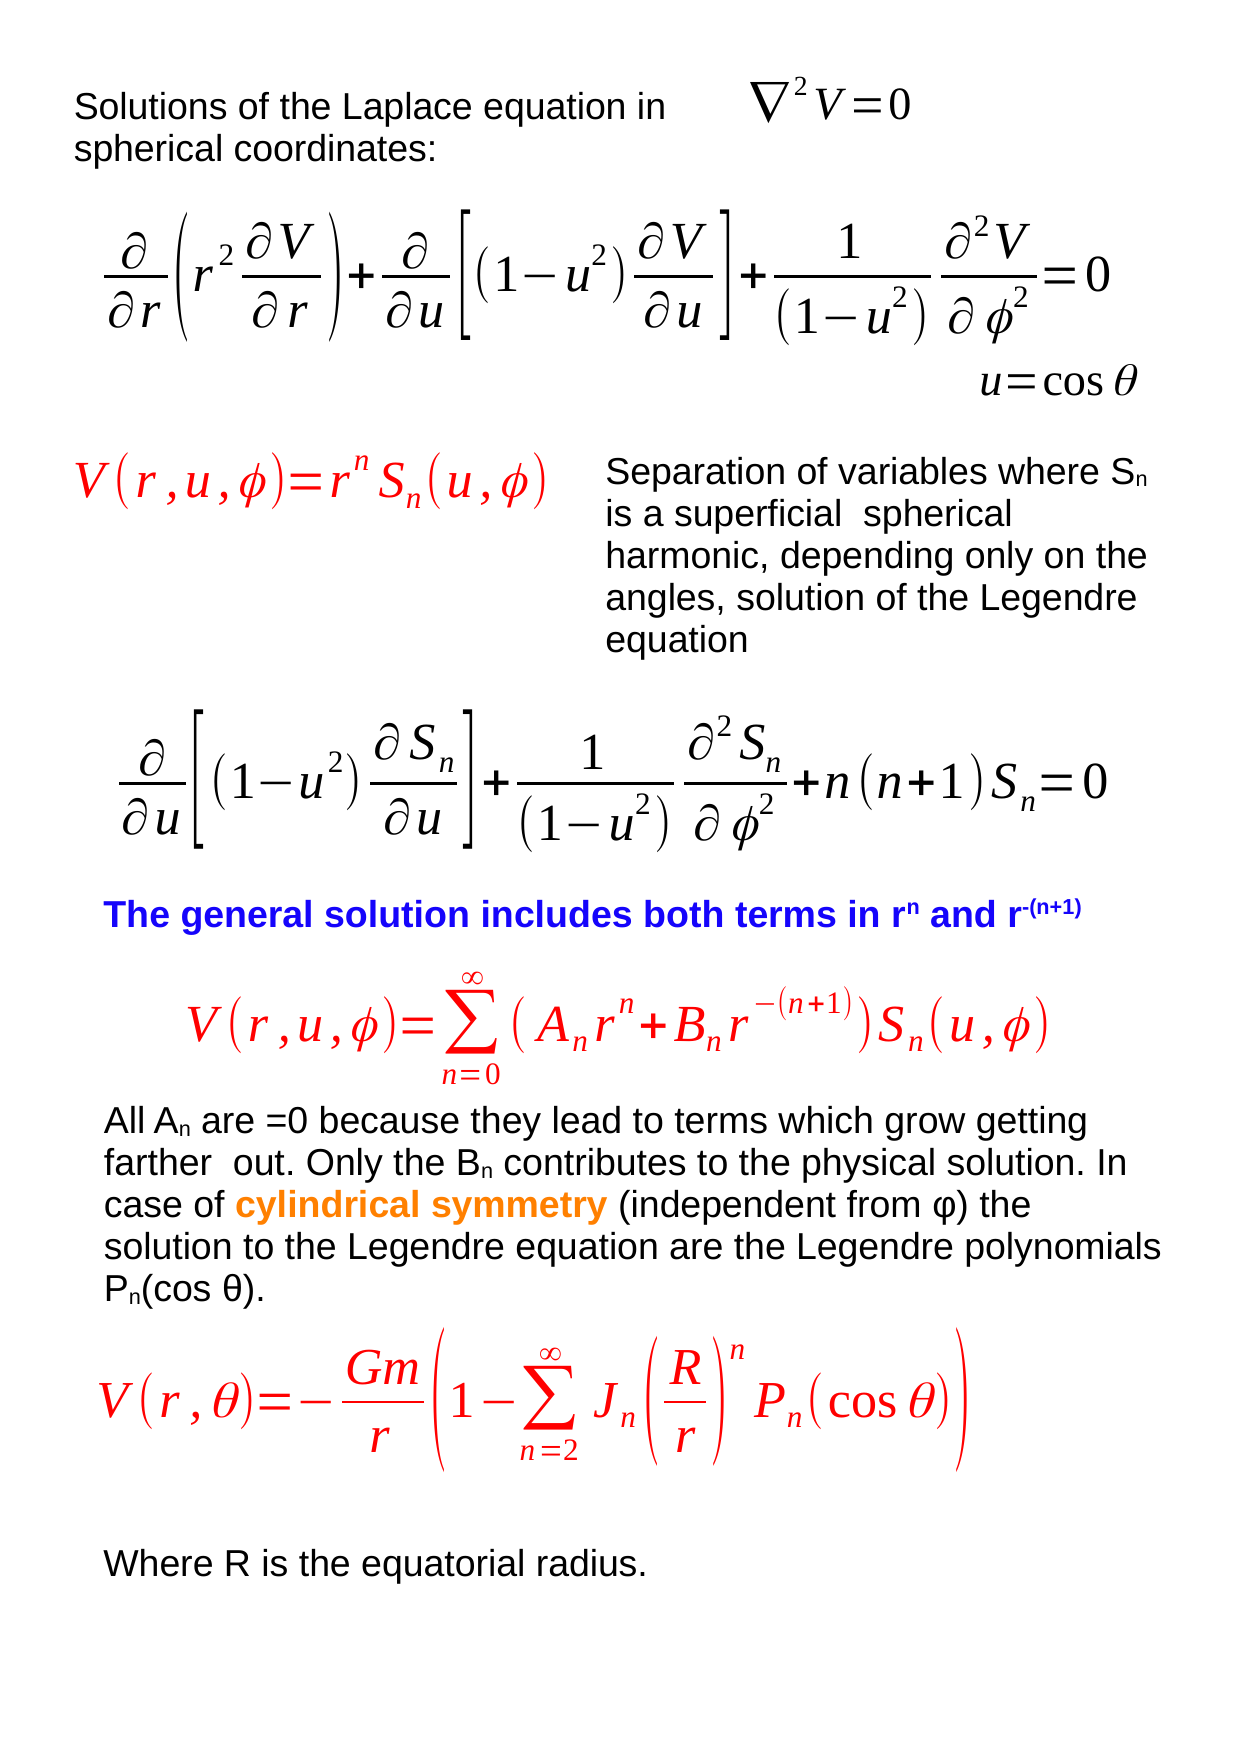

Solutions of the Laplace equation in spherical coordinates:
Separation of variables where Sn is a superficial spherical harmonic, depending only on the angles, solution of the Legendre equation
The general solution includes both terms in rn and r-(n+1)
All An are =0 because they lead to terms which grow getting farther out. Only the Bn contributes to the physical solution. In case of cylindrical symmetry (independent from φ) the solution to the Legendre equation are the Legendre polynomials Pn(cos θ).
Where R is the equatorial radius.